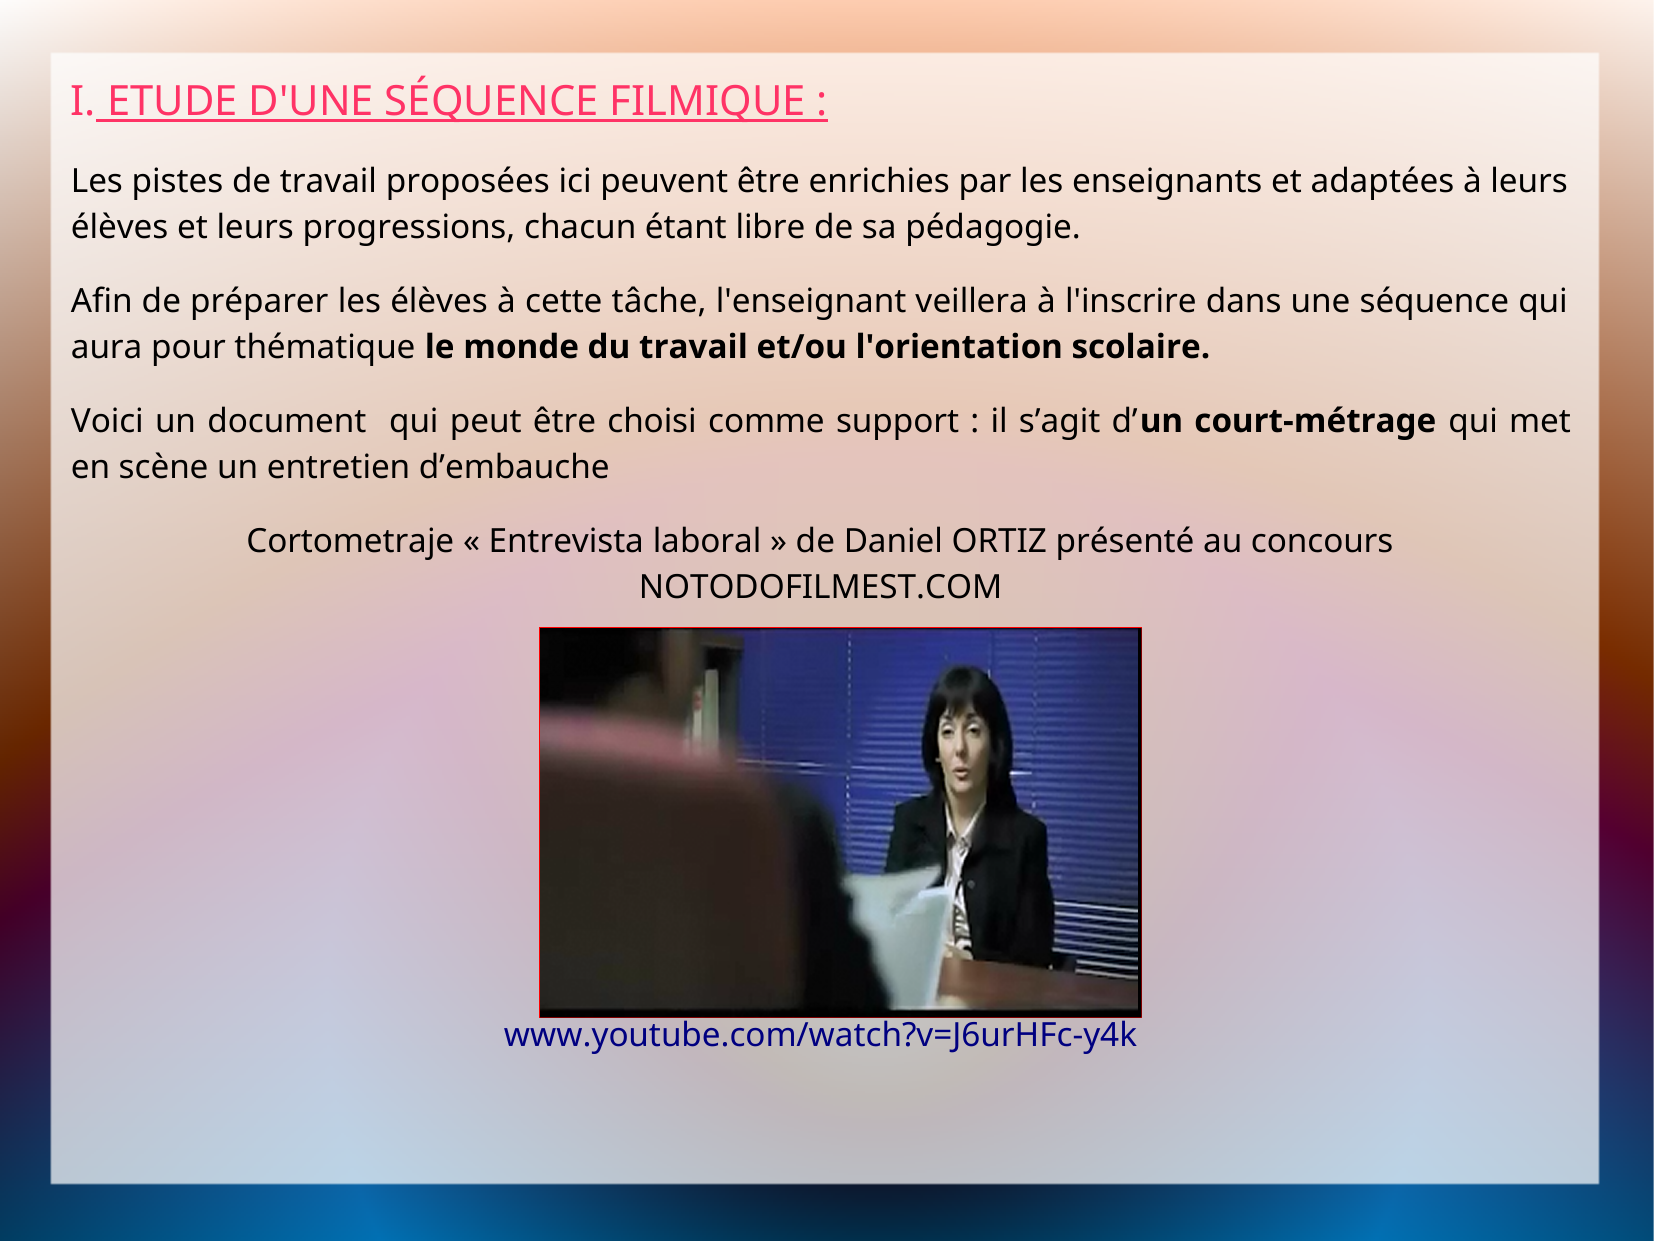

# I. ETUDE D'UNE SÉQUENCE FILMIQUE :
Les pistes de travail proposées ici peuvent être enrichies par les enseignants et adaptées à leurs élèves et leurs progressions, chacun étant libre de sa pédagogie.
Afin de préparer les élèves à cette tâche, l'enseignant veillera à l'inscrire dans une séquence qui aura pour thématique le monde du travail et/ou l'orientation scolaire.
Voici un document qui peut être choisi comme support : il s’agit d’un court-métrage qui met en scène un entretien d’embauche
Cortometraje « Entrevista laboral » de Daniel ORTIZ présenté au concours NOTODOFILMEST.COM
www.youtube.com/watch?v=J6urHFc-y4k